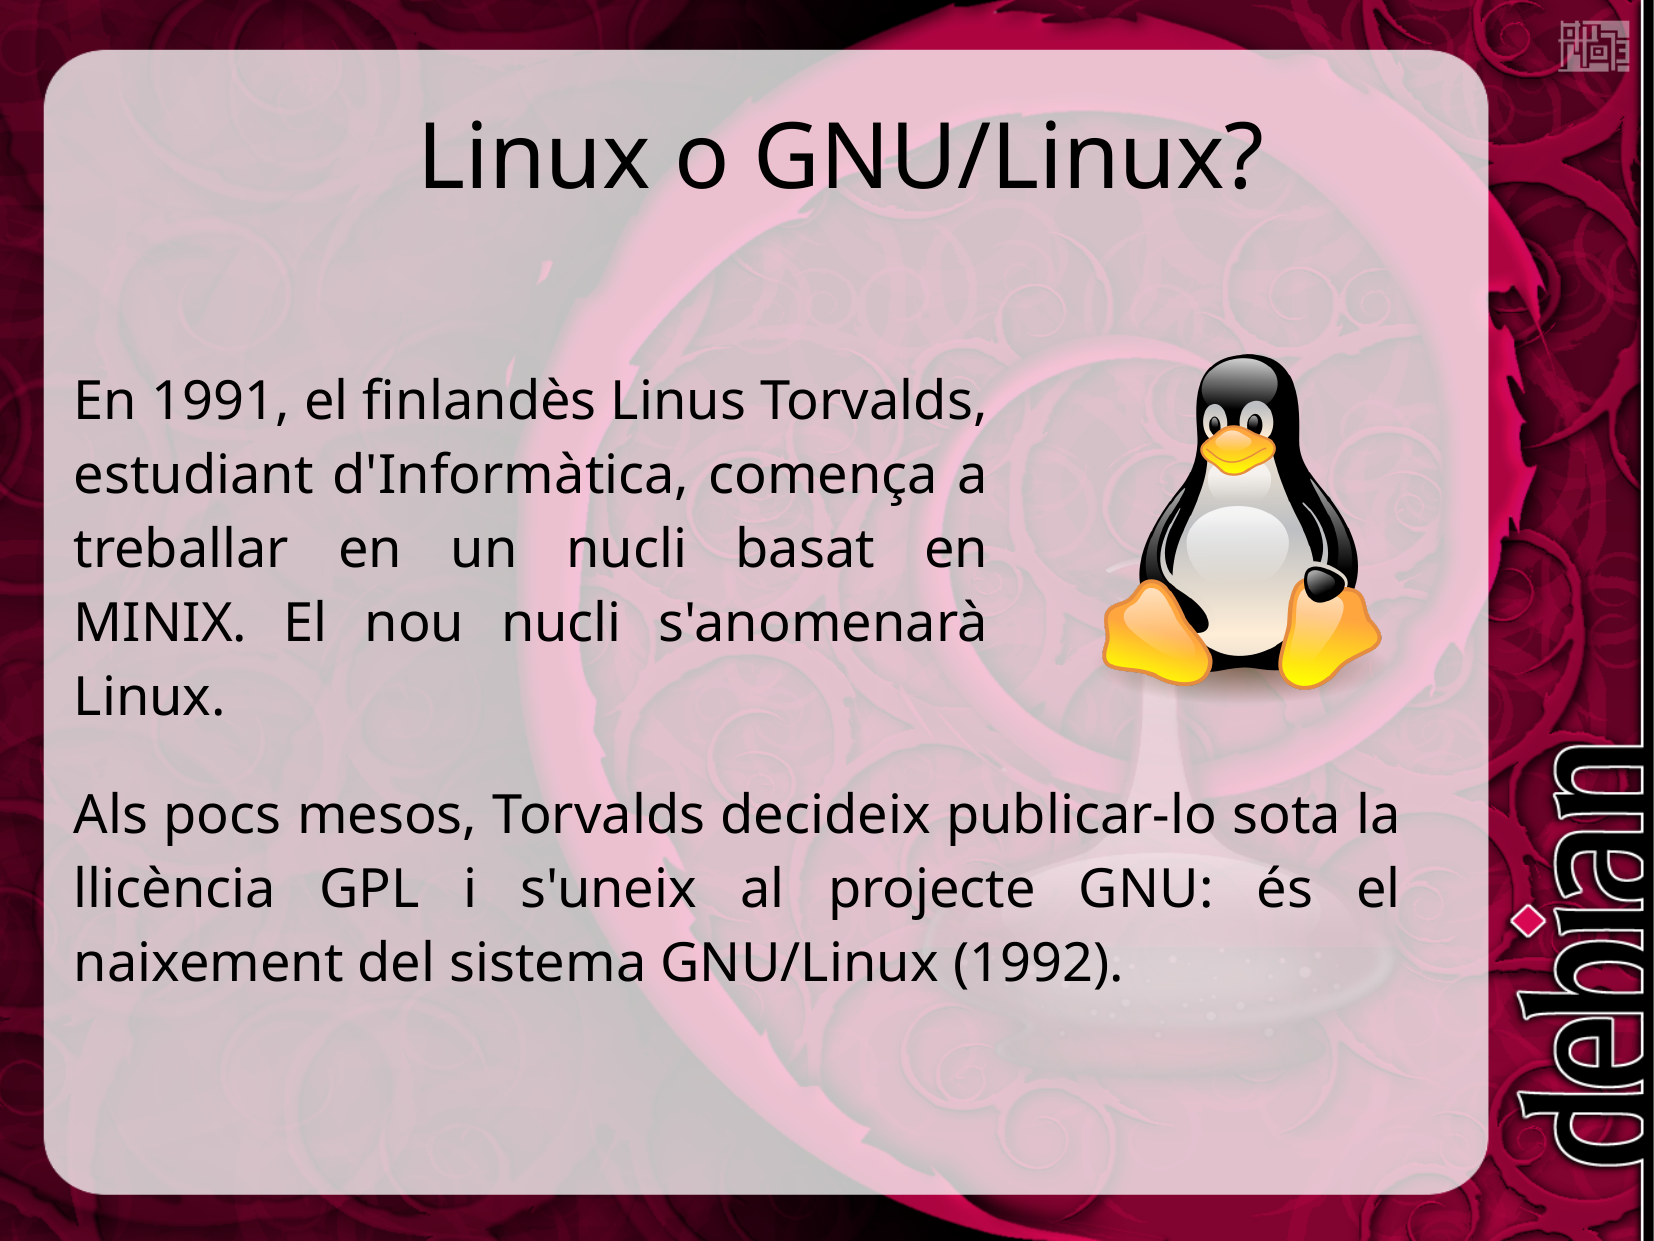

# Linux o GNU/Linux?
En 1991, el finlandès Linus Torvalds, estudiant d'Informàtica, comença a treballar en un nucli basat en MINIX. El nou nucli s'anomenarà Linux.
Als pocs mesos, Torvalds decideix publicar-lo sota la llicència GPL i s'uneix al projecte GNU: és el naixement del sistema GNU/Linux (1992).